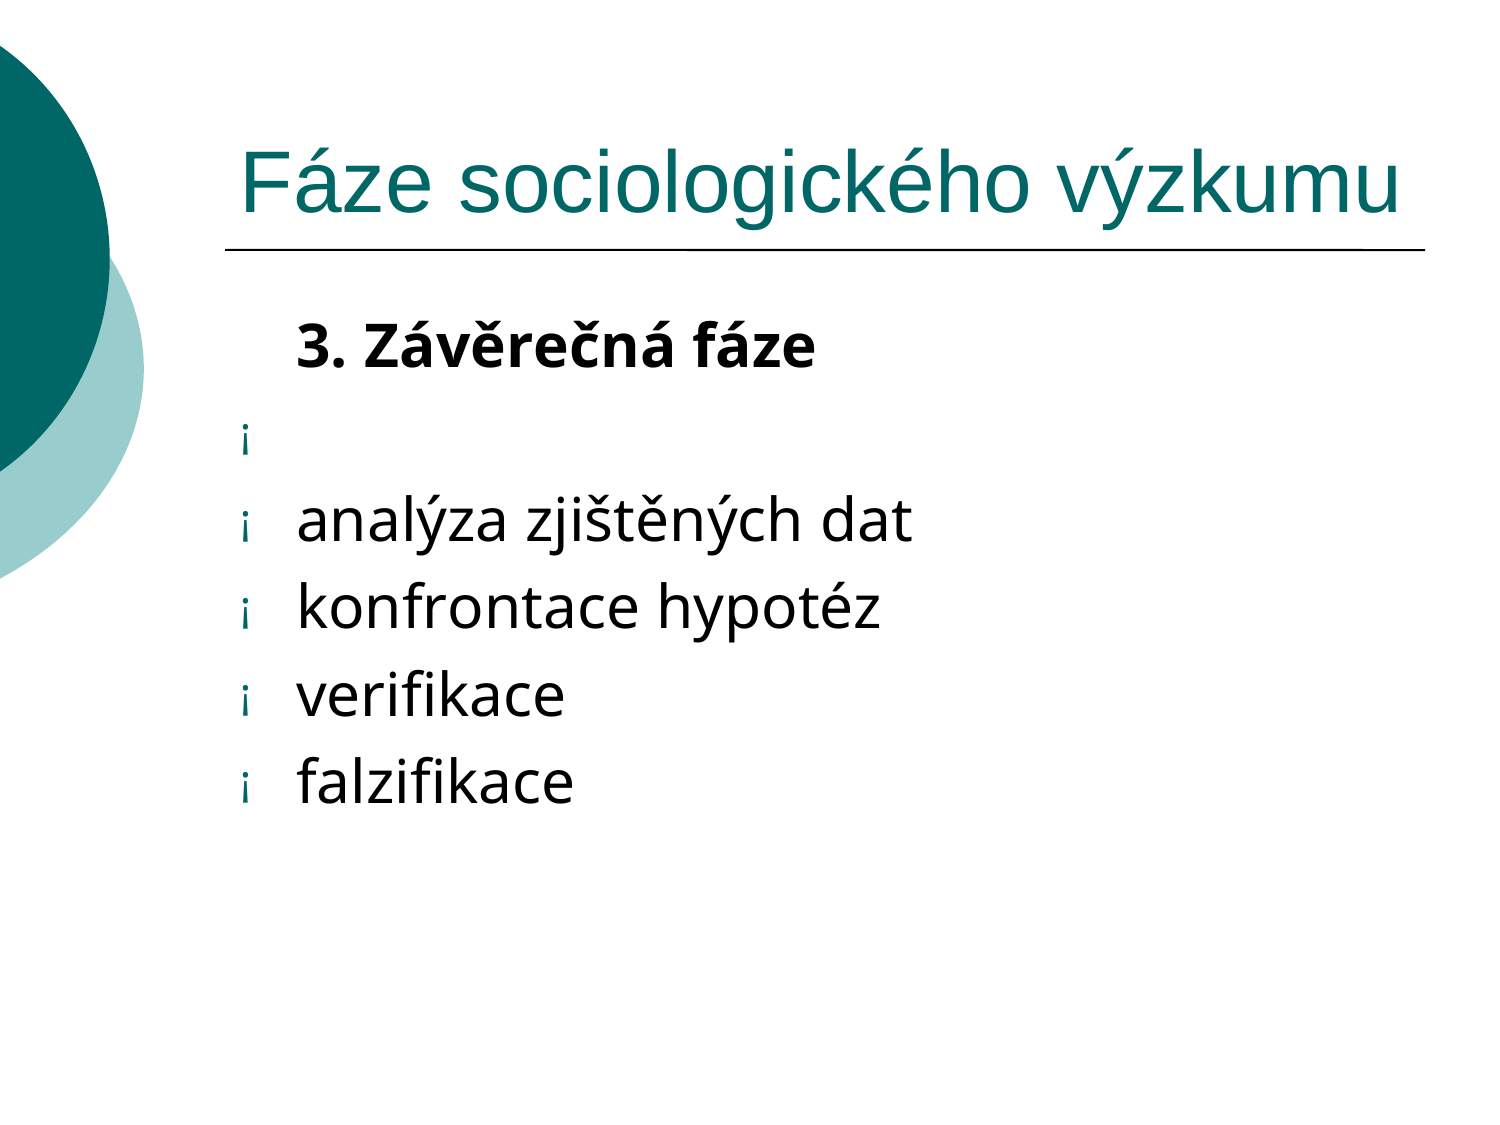

# Fáze sociologického výzkumu
3. Závěrečná fáze
analýza zjištěných dat
konfrontace hypotéz
verifikace
falzifikace